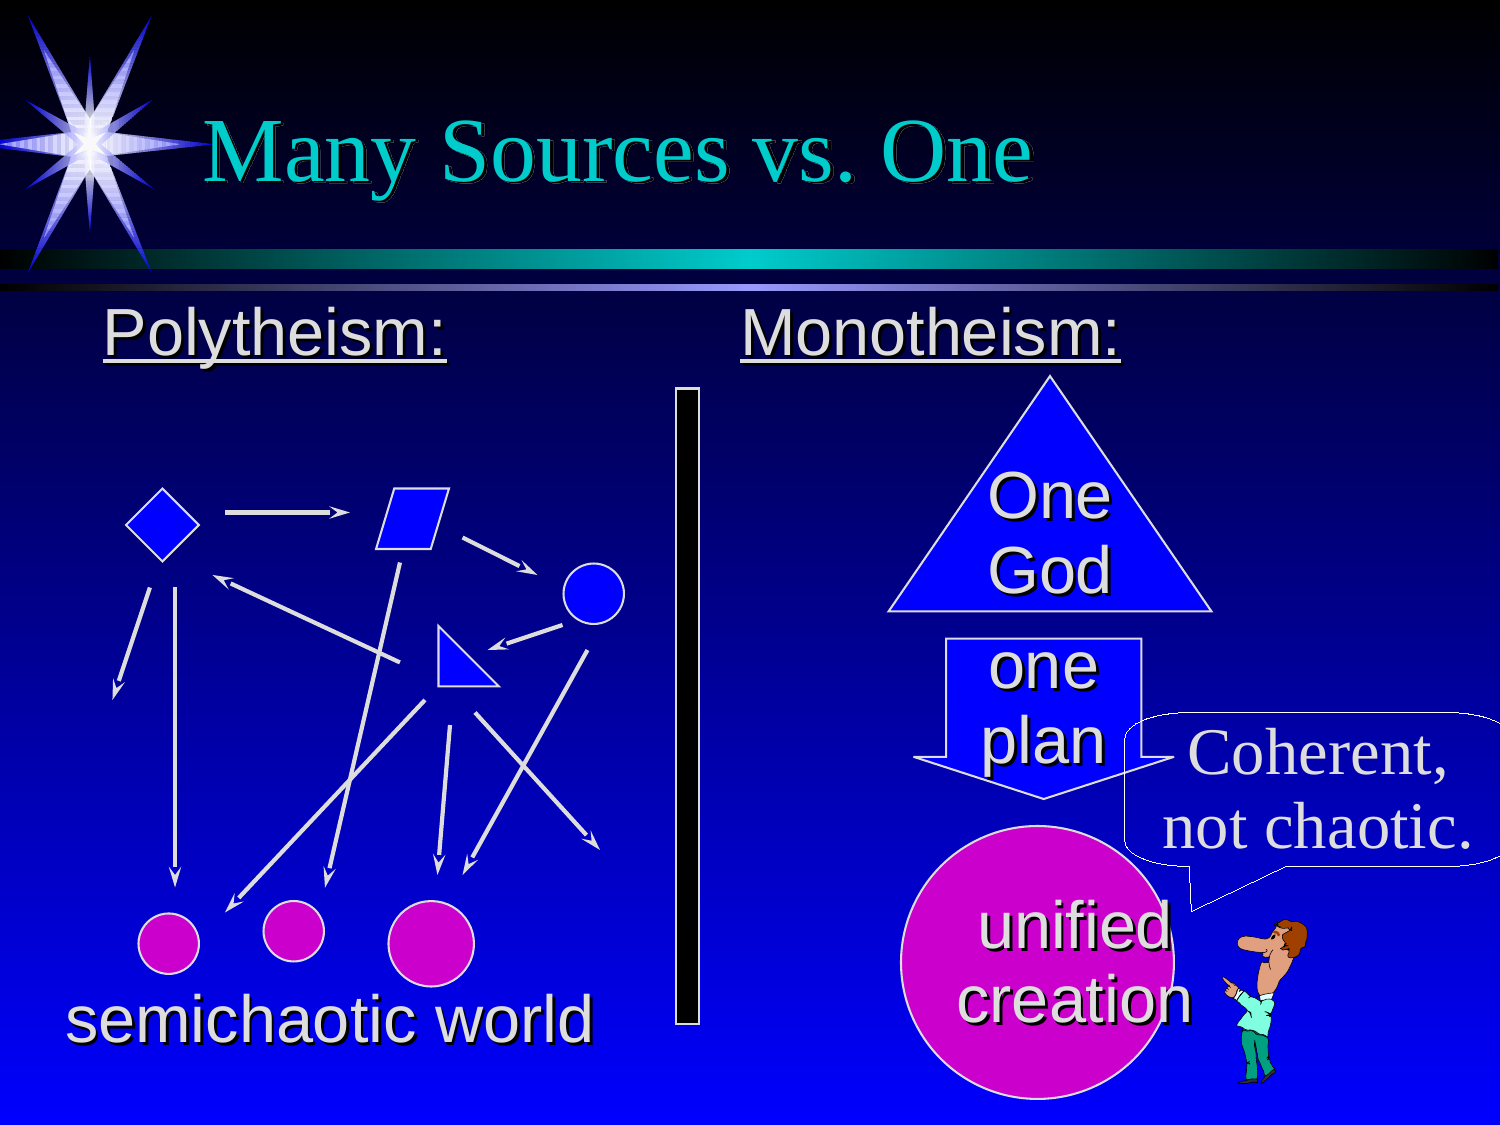

# Many Sources vs. One
Polytheism:
Monotheism:
One
God
one
plan
unified
creation
Coherent,
not chaotic.
semichaotic world